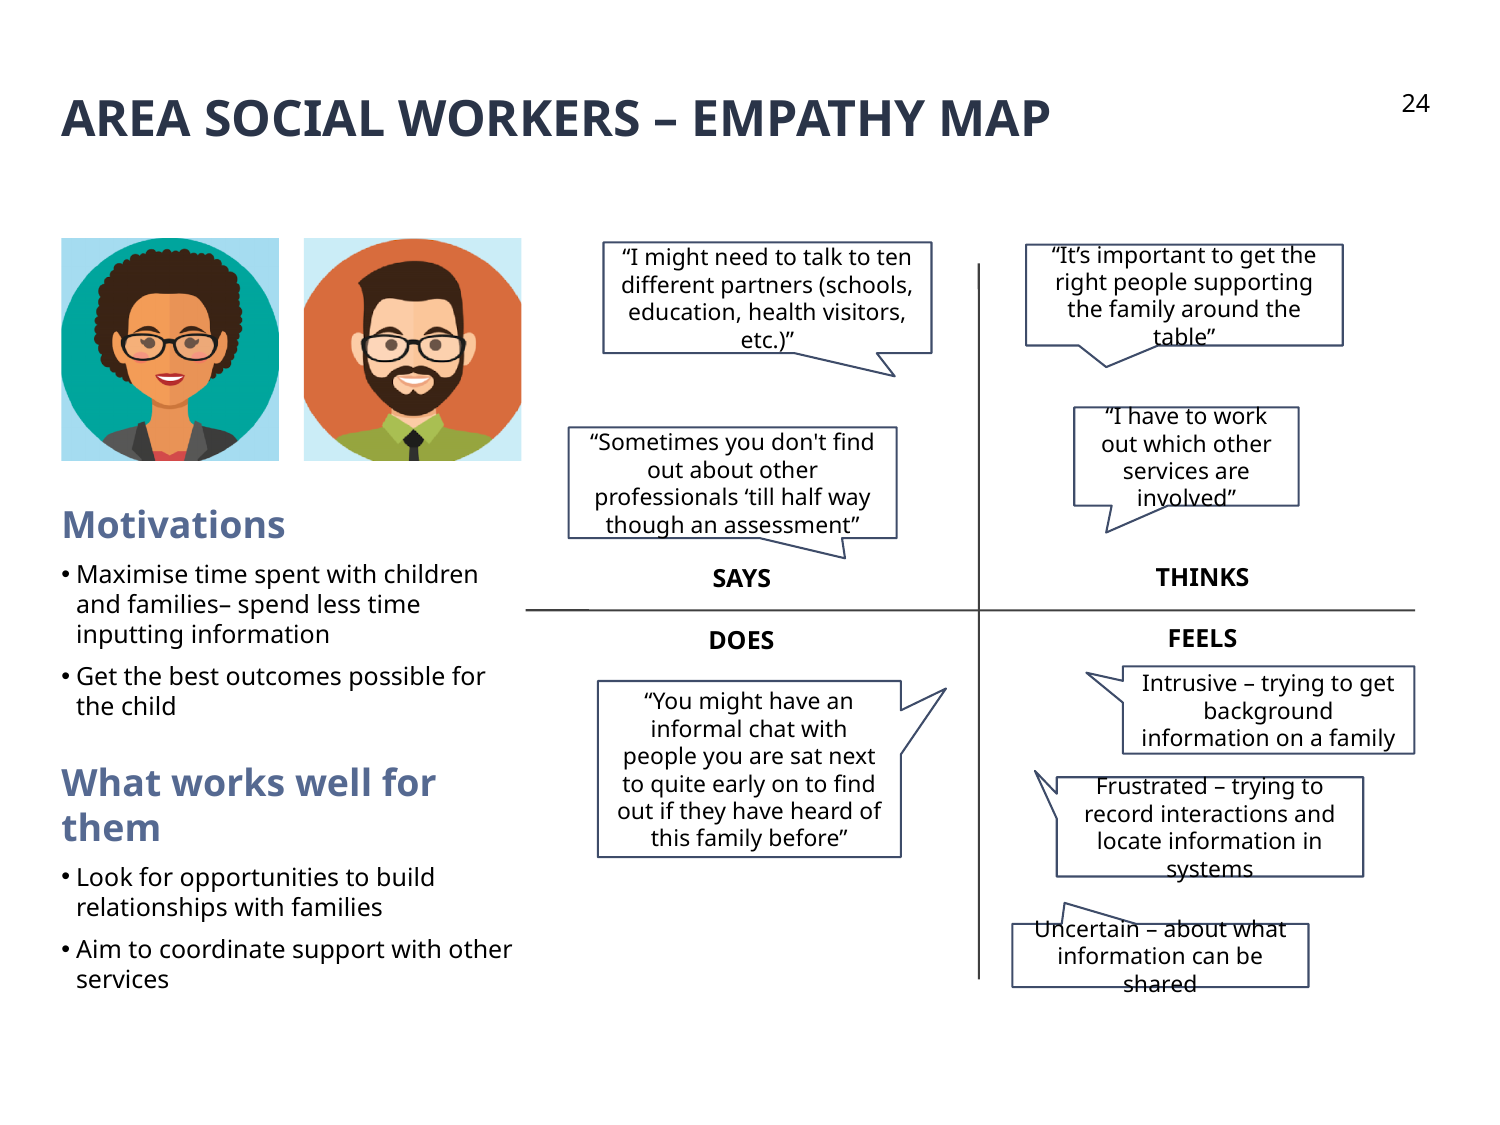

AREA SOCIAL WORKERS – EMPATHY MAP
“I might need to talk to ten different partners (schools, education, health visitors, etc.)”
“It’s important to get the right people supporting the family around the table”
THINKS
SAYS
FEELS
DOES
“I have to work out which other services are involved”
“Sometimes you don't find out about other professionals ‘till half way though an assessment”
Intrusive – trying to get background information on a family
“You might have an informal chat with people you are sat next to quite early on to find out if they have heard of this family before”
Frustrated – trying to record interactions and locate information in systems
Uncertain – about what information can be shared
Motivations
Maximise time spent with children and families– spend less time inputting information
Get the best outcomes possible for the child
What works well for them
Look for opportunities to build relationships with families
Aim to coordinate support with other services